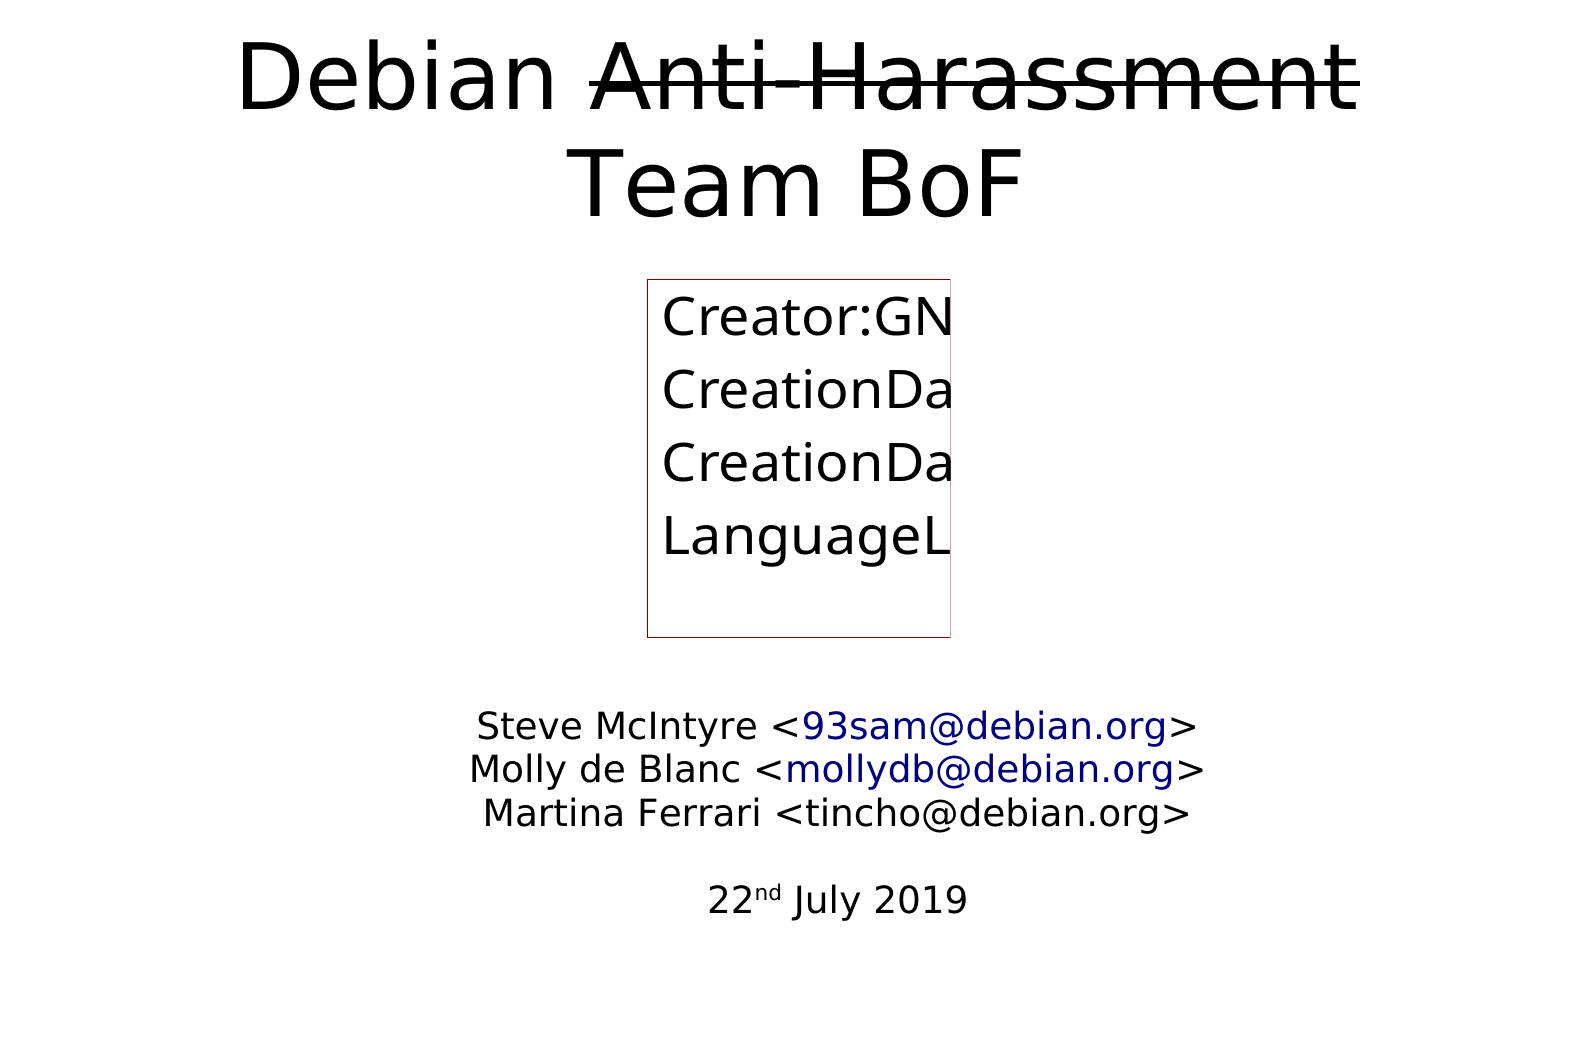

# Debian Anti-Harassment Team BoF
Steve McIntyre <93sam@debian.org>
Molly de Blanc <mollydb@debian.org>
Martina Ferrari <tincho@debian.org>
22nd July 2019
2